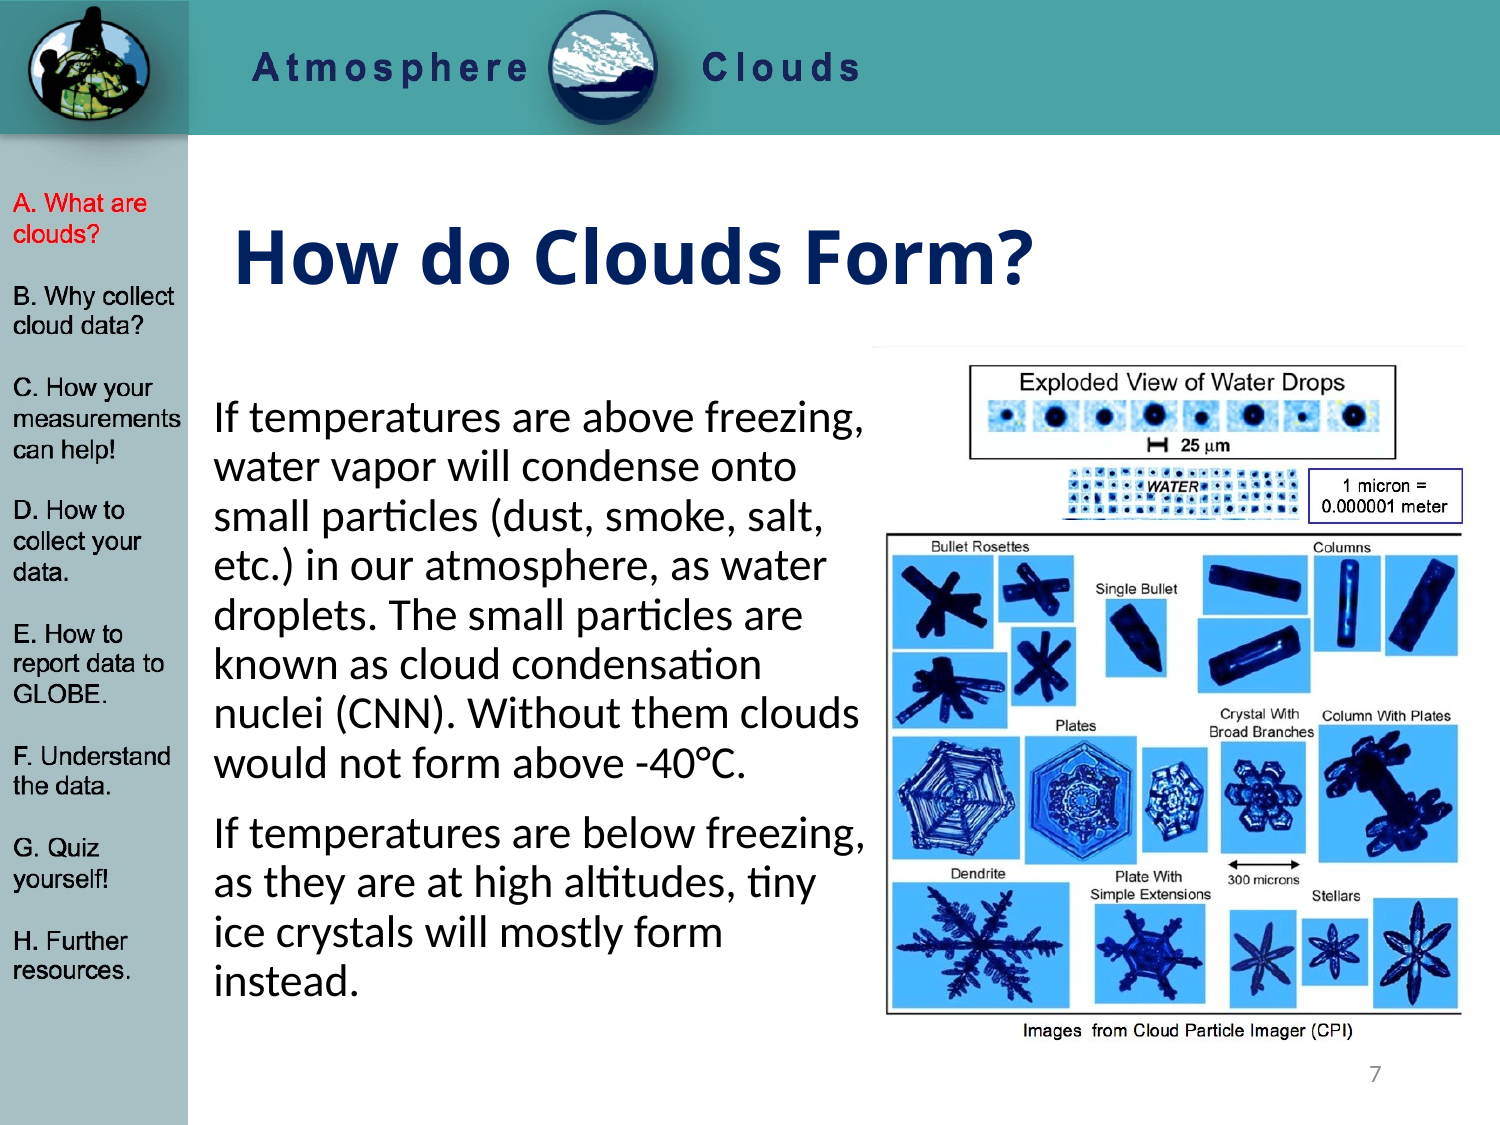

# How do Clouds Form?
If temperatures are above freezing, water vapor will condense onto small particles (dust, smoke, salt, etc.) in our atmosphere, as water droplets. The small particles are known as cloud condensation nuclei (CNN). Without them clouds would not form above -40°C.
If temperatures are below freezing, as they are at high altitudes, tiny ice crystals will mostly form instead.